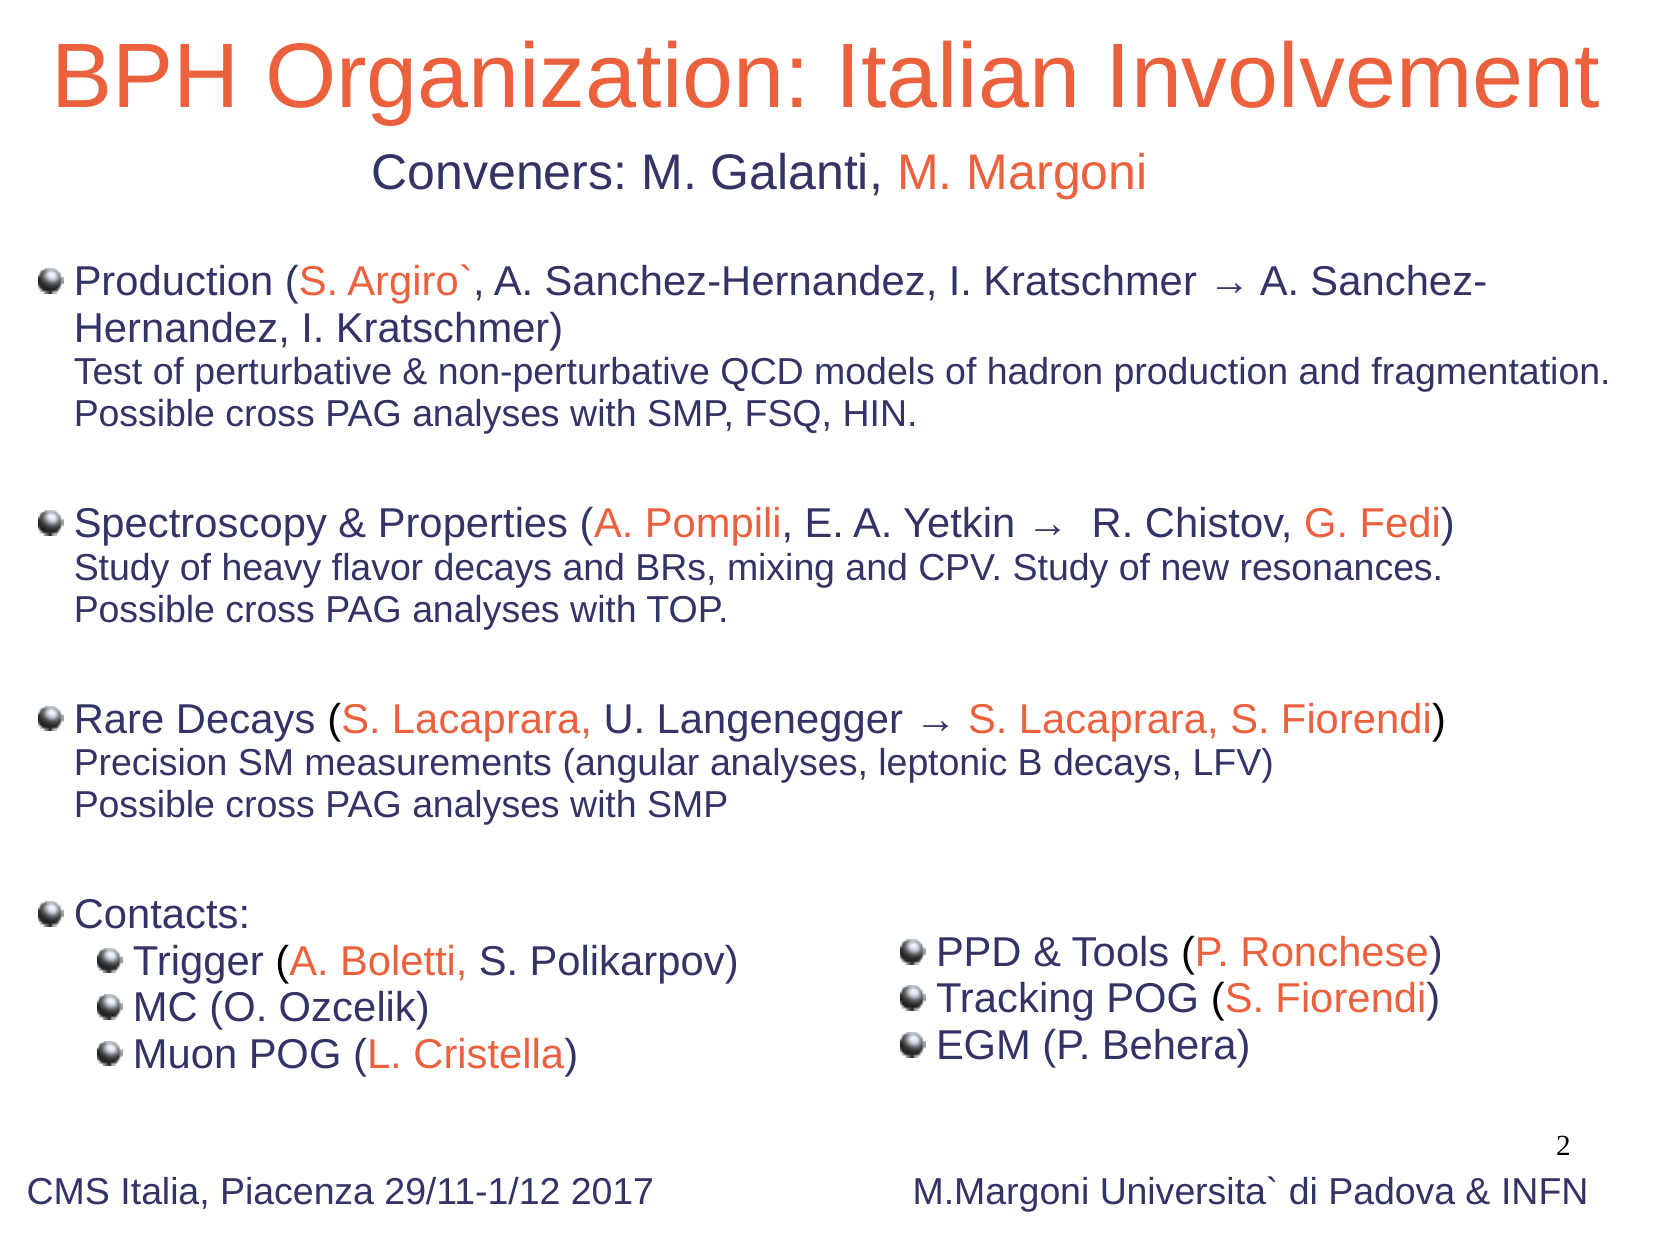

# BPH Organization: Italian Involvement
			 Conveners: M. Galanti, M. Margoni
Production (S. Argiro`, A. Sanchez-Hernandez, I. Kratschmer → A. Sanchez-Hernandez, I. Kratschmer)
Test of perturbative & non-perturbative QCD models of hadron production and fragmentation.
Possible cross PAG analyses with SMP, FSQ, HIN.
Spectroscopy & Properties (A. Pompili, E. A. Yetkin → R. Chistov, G. Fedi)
Study of heavy flavor decays and BRs, mixing and CPV. Study of new resonances.
Possible cross PAG analyses with TOP.
Rare Decays (S. Lacaprara, U. Langenegger → S. Lacaprara, S. Fiorendi)
Precision SM measurements (angular analyses, leptonic B decays, LFV)
Possible cross PAG analyses with SMP
Contacts:
Trigger (A. Boletti, S. Polikarpov)
MC (O. Ozcelik)
Muon POG (L. Cristella)
PPD & Tools (P. Ronchese)
Tracking POG (S. Fiorendi)
EGM (P. Behera)
2
CMS Italia, Piacenza 29/11-1/12 2017				M.Margoni Universita` di Padova & INFN